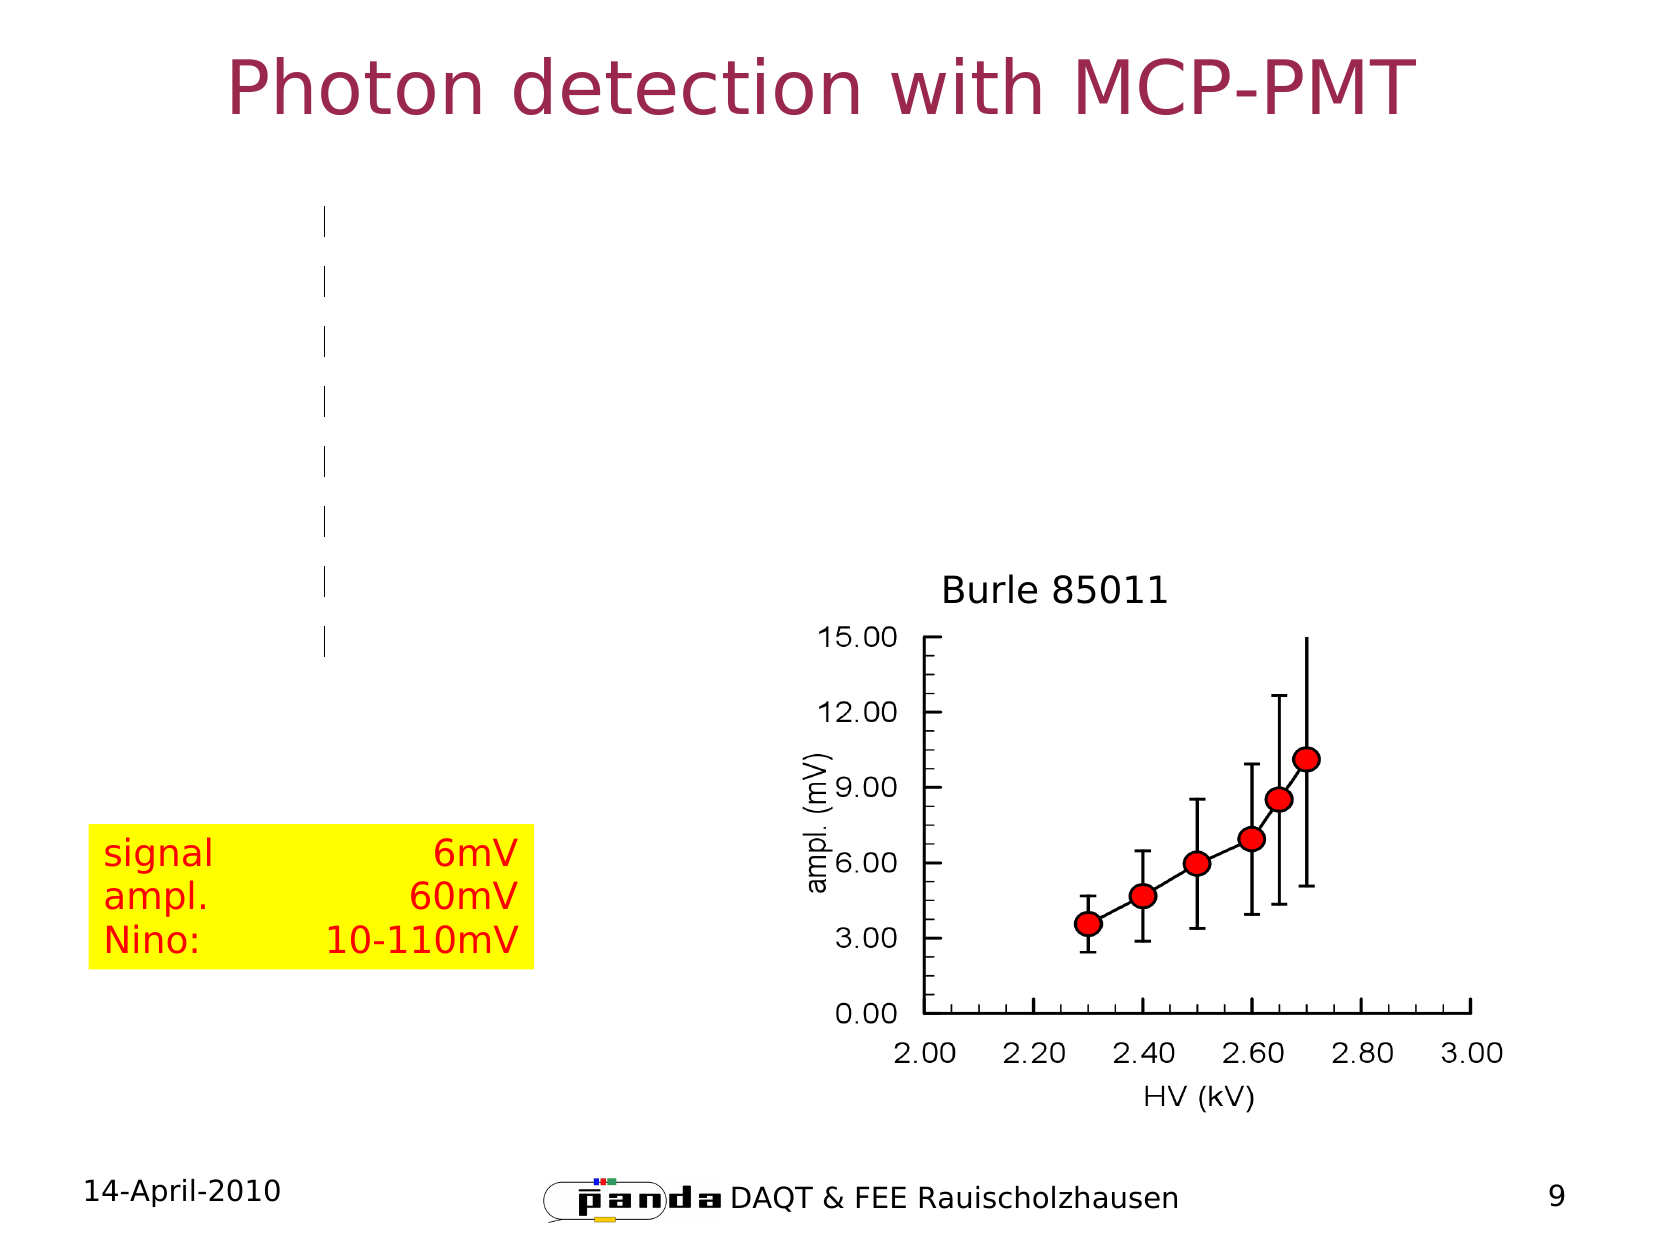

# Photon detection with MCP-PMT
Burle 85011
signal 		 6mV
ampl. 		 60mV
Nino: 		10-110mV
14-April-2010
9
DAQT & FEE Rauischolzhausen